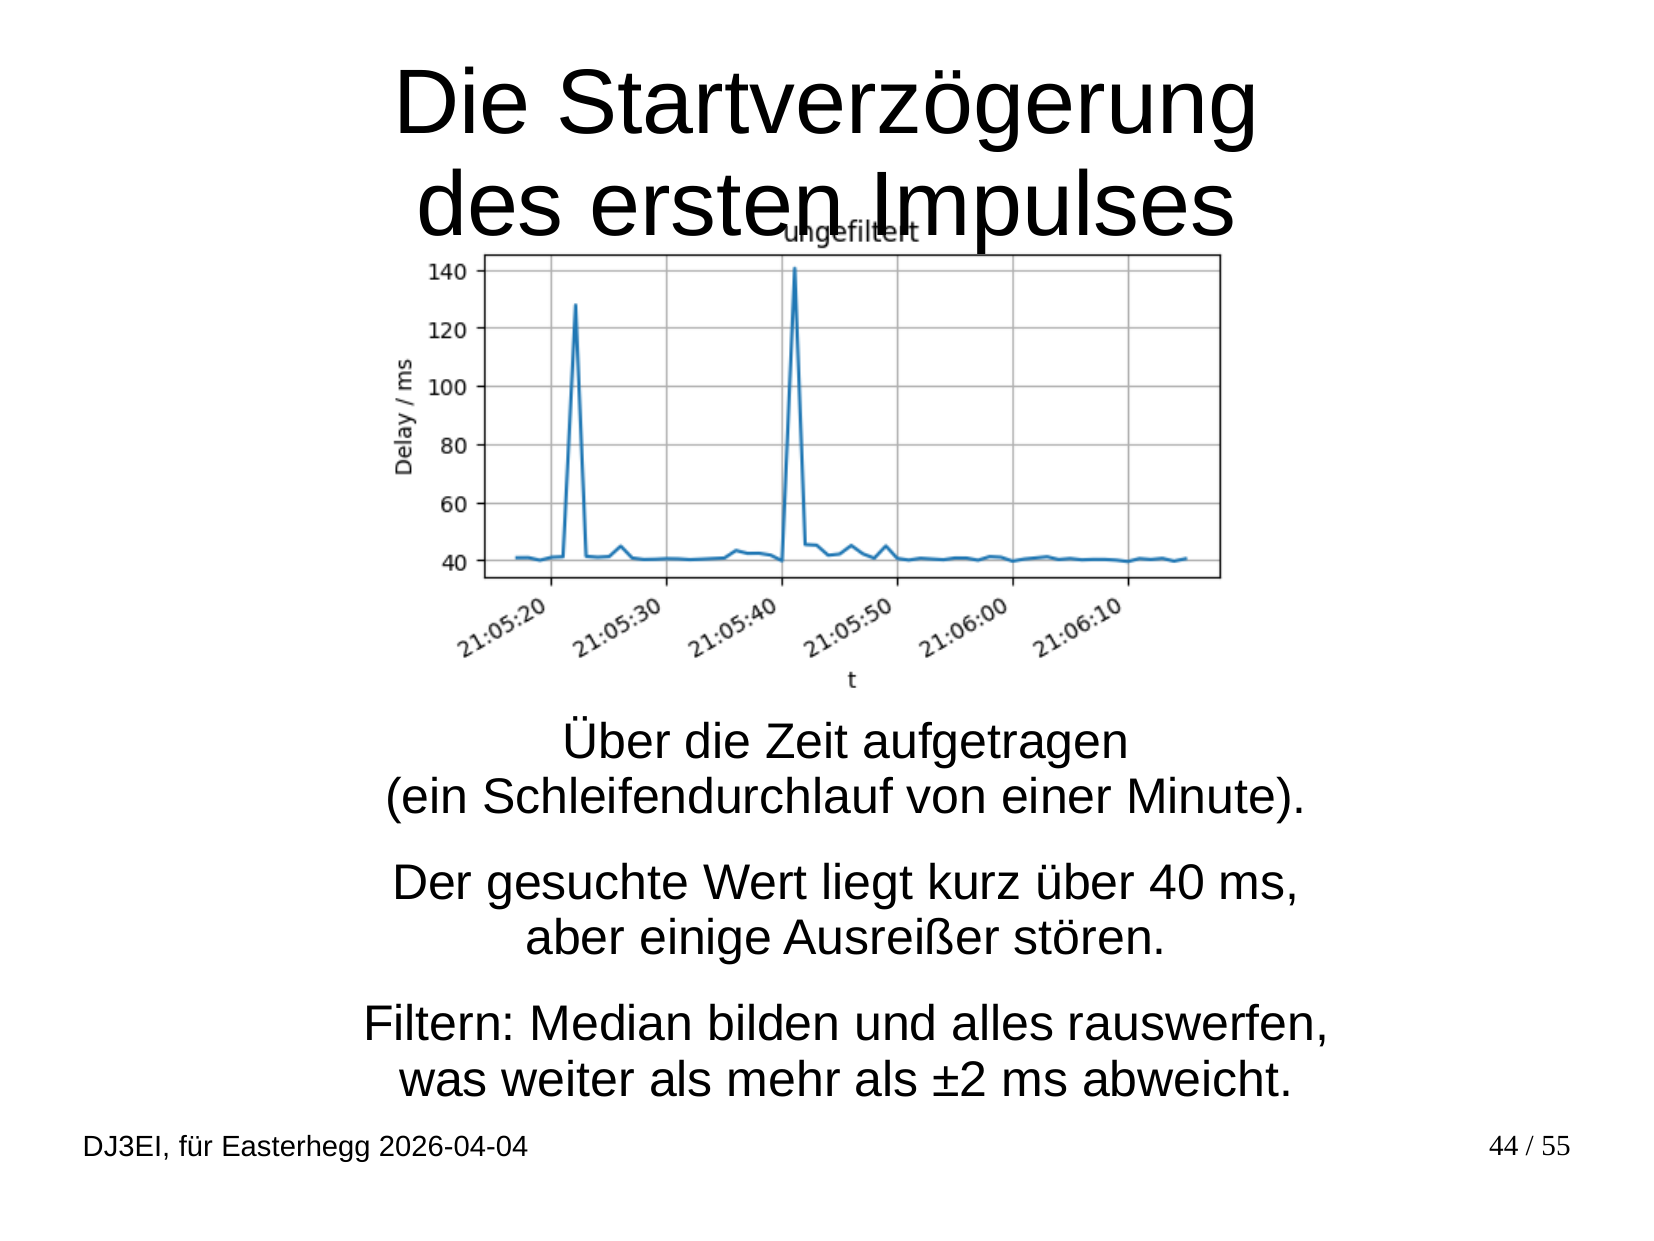

# Die Startverzögerung des ersten Impulses
Über die Zeit aufgetragen
(ein Schleifendurchlauf von einer Minute).
Der gesuchte Wert liegt kurz über 40 ms,
aber einige Ausreißer stören.
Filtern: Median bilden und alles rauswerfen,
was weiter als mehr als ±2 ms abweicht.
44